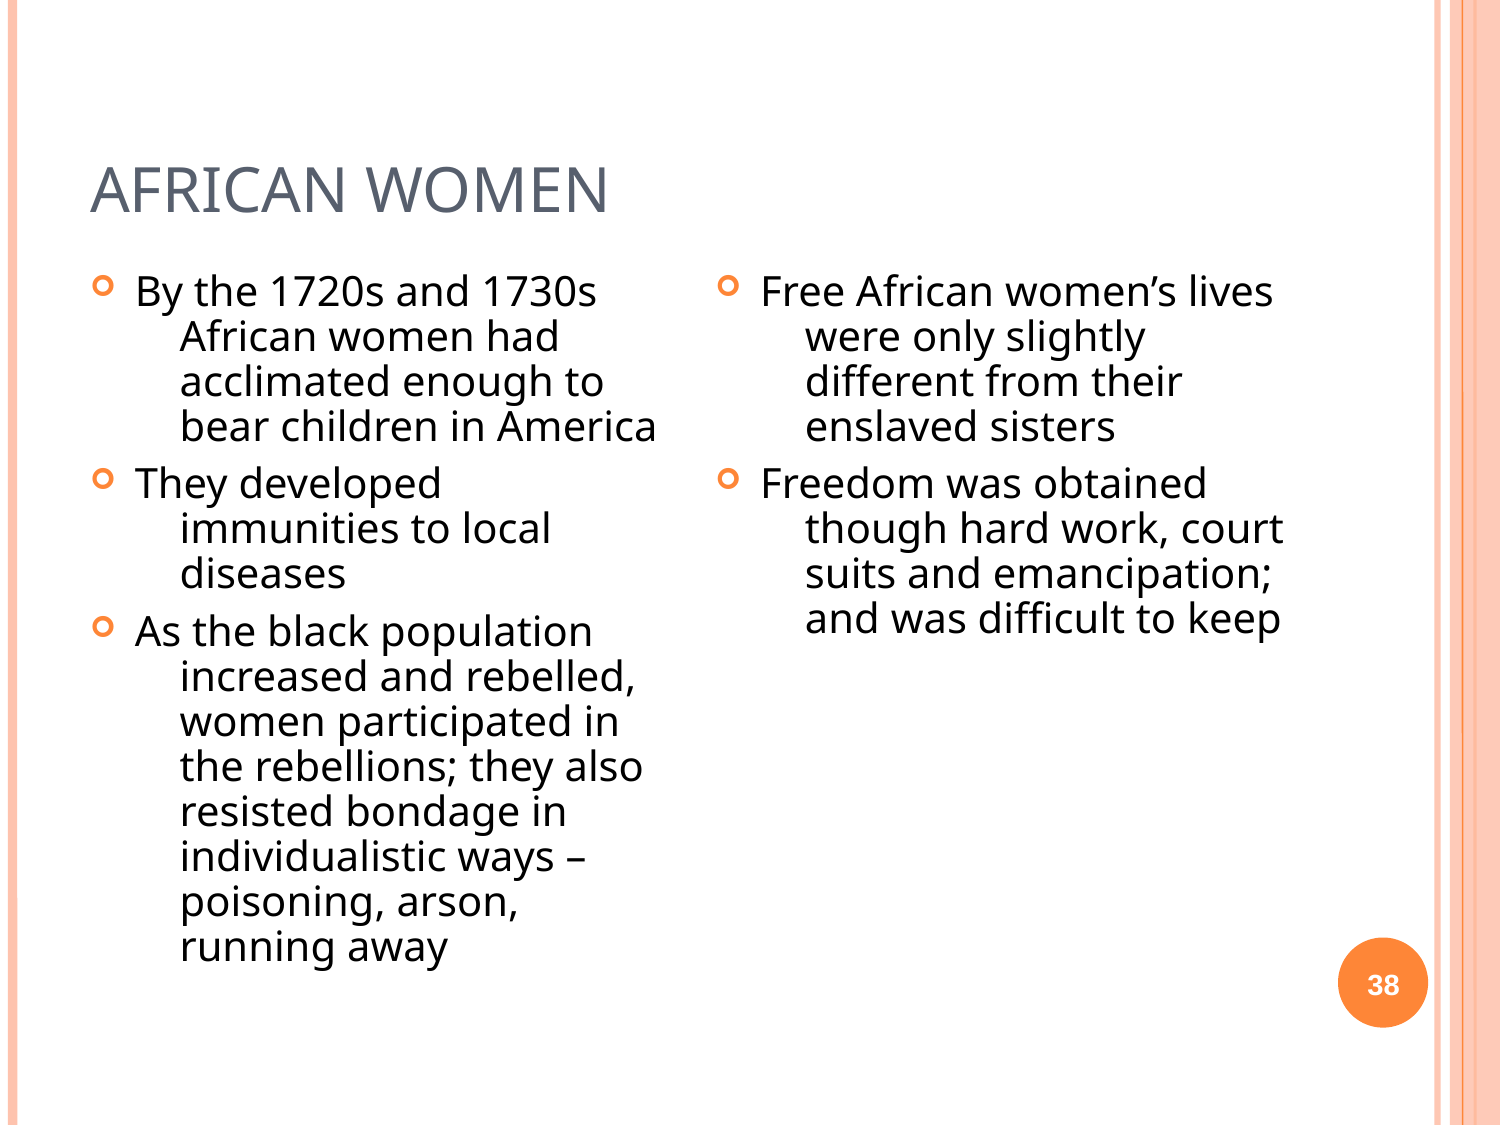

# African Women
By the 1720s and 1730s African women had acclimated enough to bear children in America
They developed immunities to local diseases
As the black population increased and rebelled, women participated in the rebellions; they also resisted bondage in individualistic ways – poisoning, arson, running away
Free African women’s lives were only slightly different from their enslaved sisters
Freedom was obtained though hard work, court suits and emancipation; and was difficult to keep